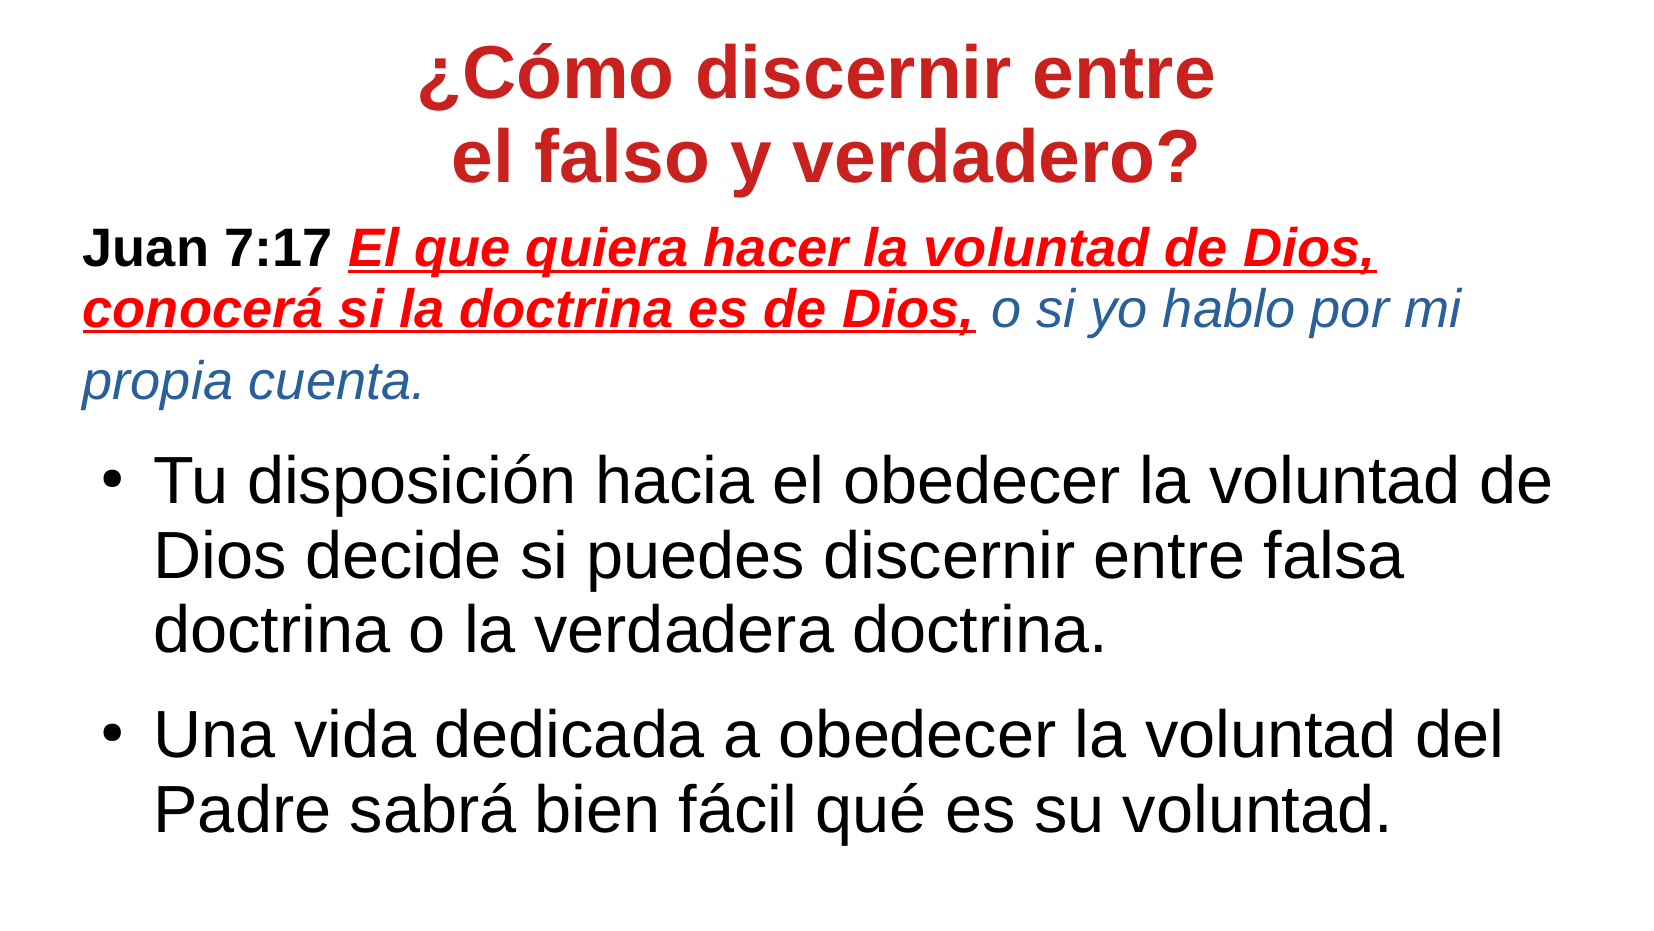

# ¿Cómo discernir entre el falso y verdadero?
Juan 7:17 ​El que quiera hacer la voluntad de Dios, conocerá si la doctrina es de Dios, o si yo hablo por mi propia cuenta.
Tu disposición hacia el obedecer la voluntad de Dios decide si puedes discernir entre falsa doctrina o la verdadera doctrina.
Una vida dedicada a obedecer la voluntad del Padre sabrá bien fácil qué es su voluntad.